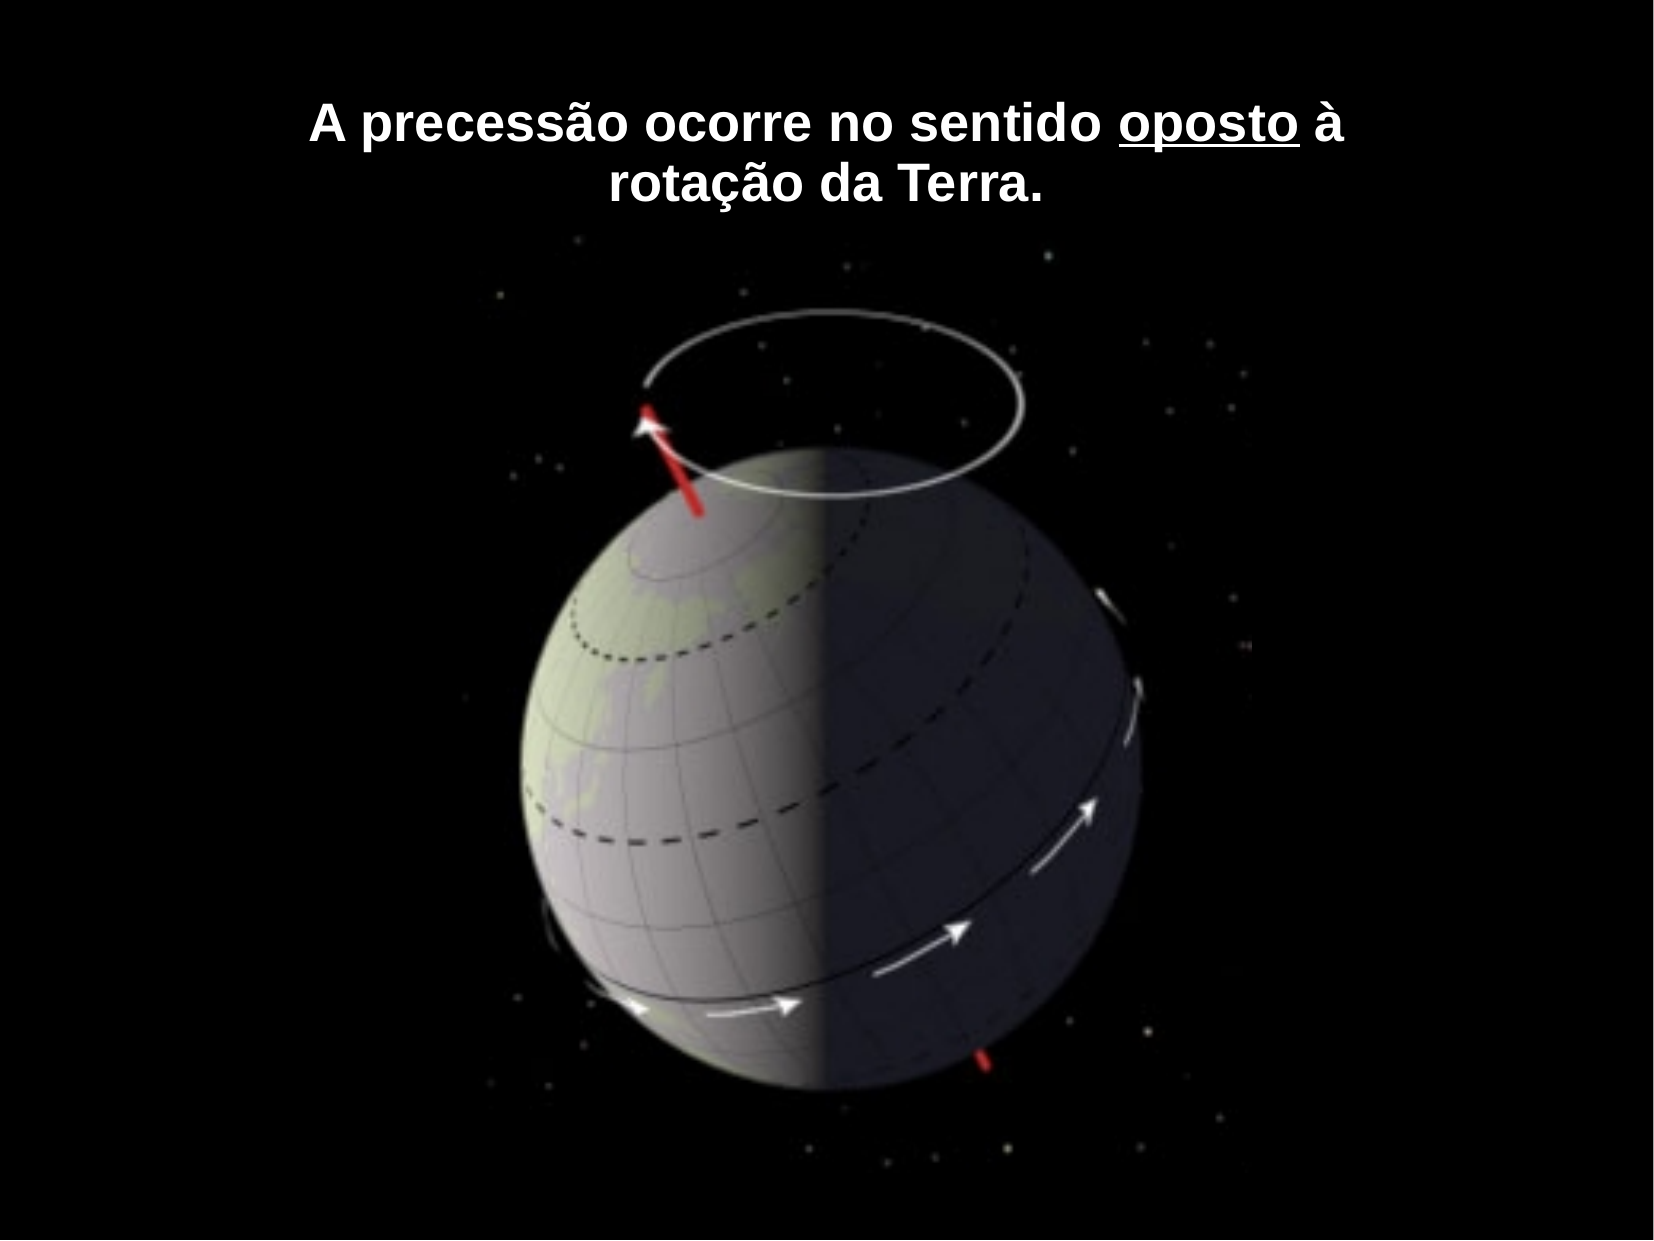

# A precessão ocorre no sentido oposto à rotação da Terra.